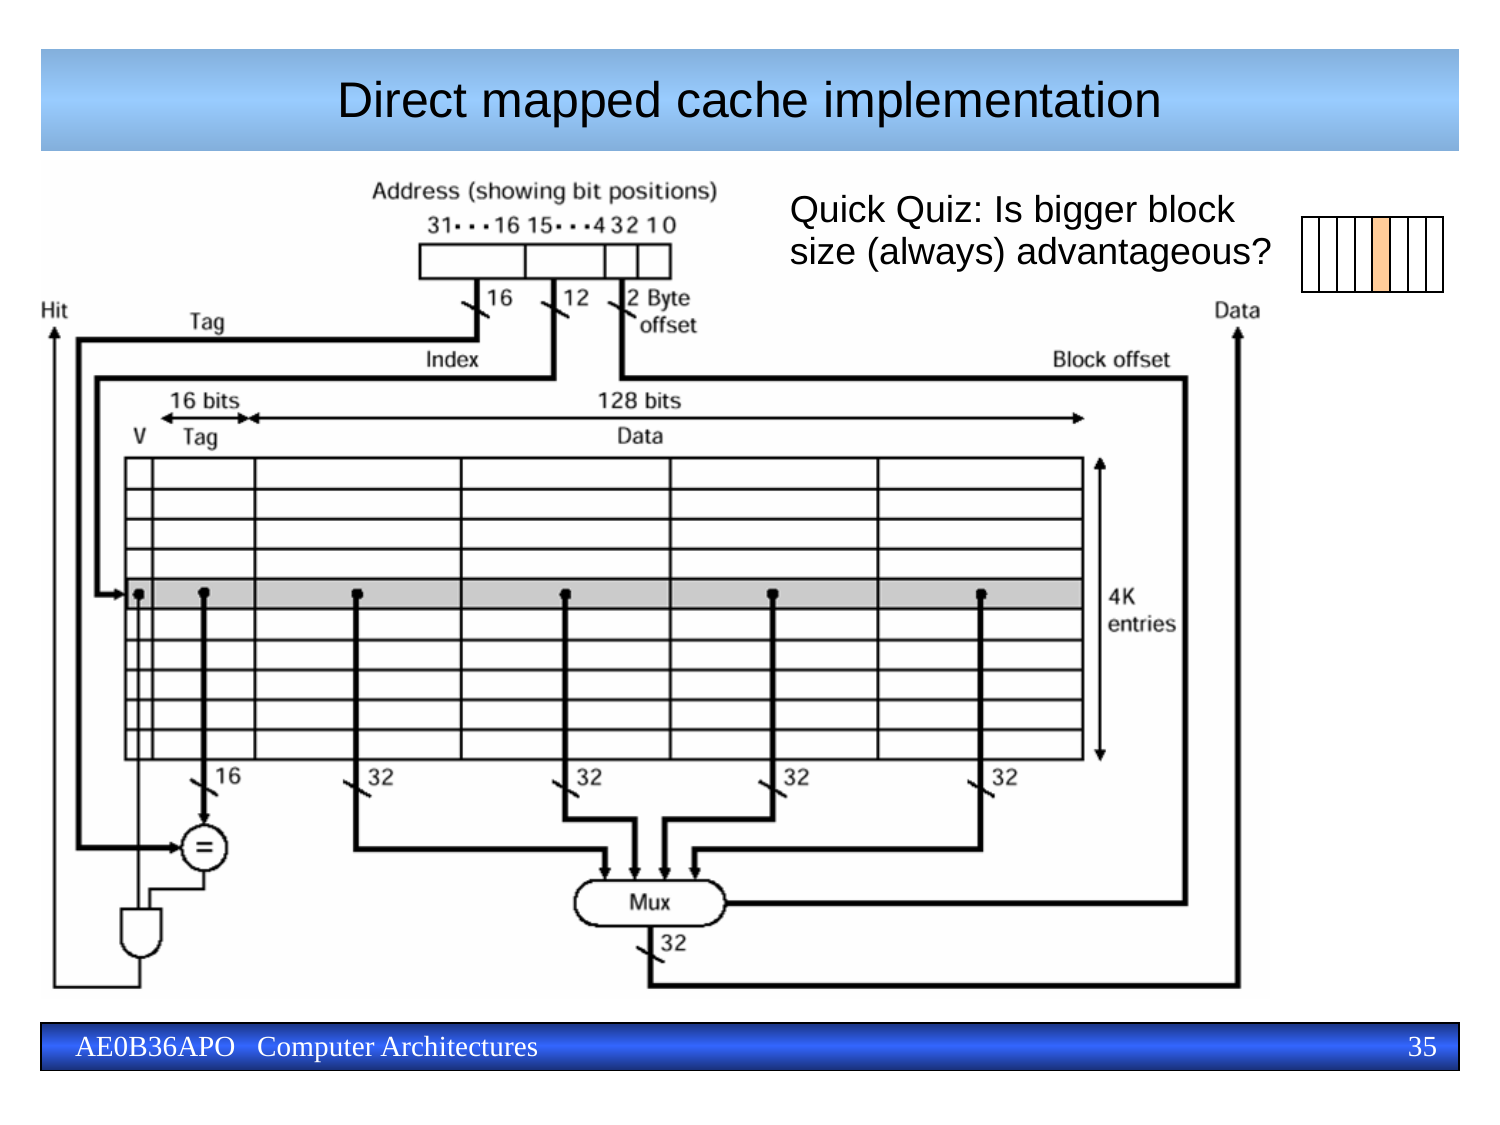

# Direct mapped cache implementation
| | | | | | | | |
| --- | --- | --- | --- | --- | --- | --- | --- |
| | | | | | | | |
| | | | | | | | |
Quick Quiz: Is bigger block size (always) advantageous?
AE0B36APO Computer Architectures
35